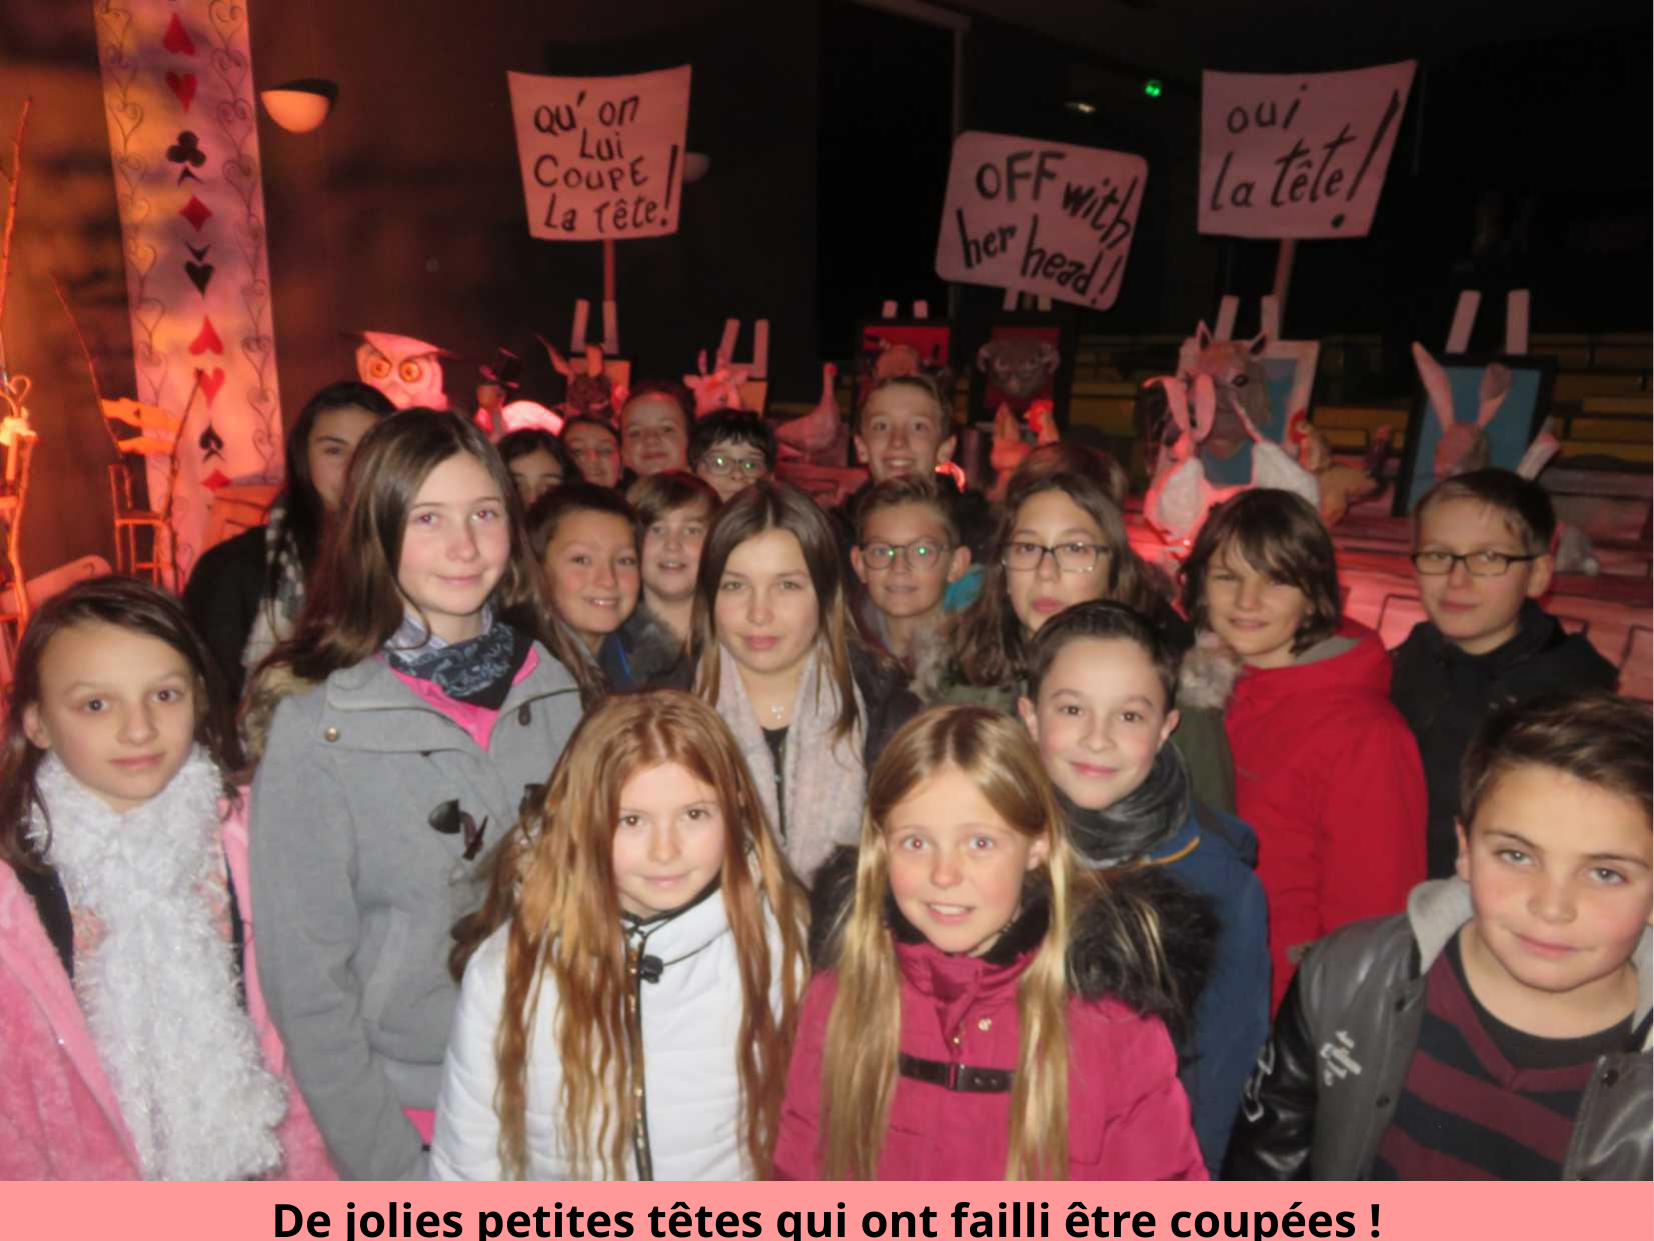

De jolies petites têtes qui ont failli être coupées !